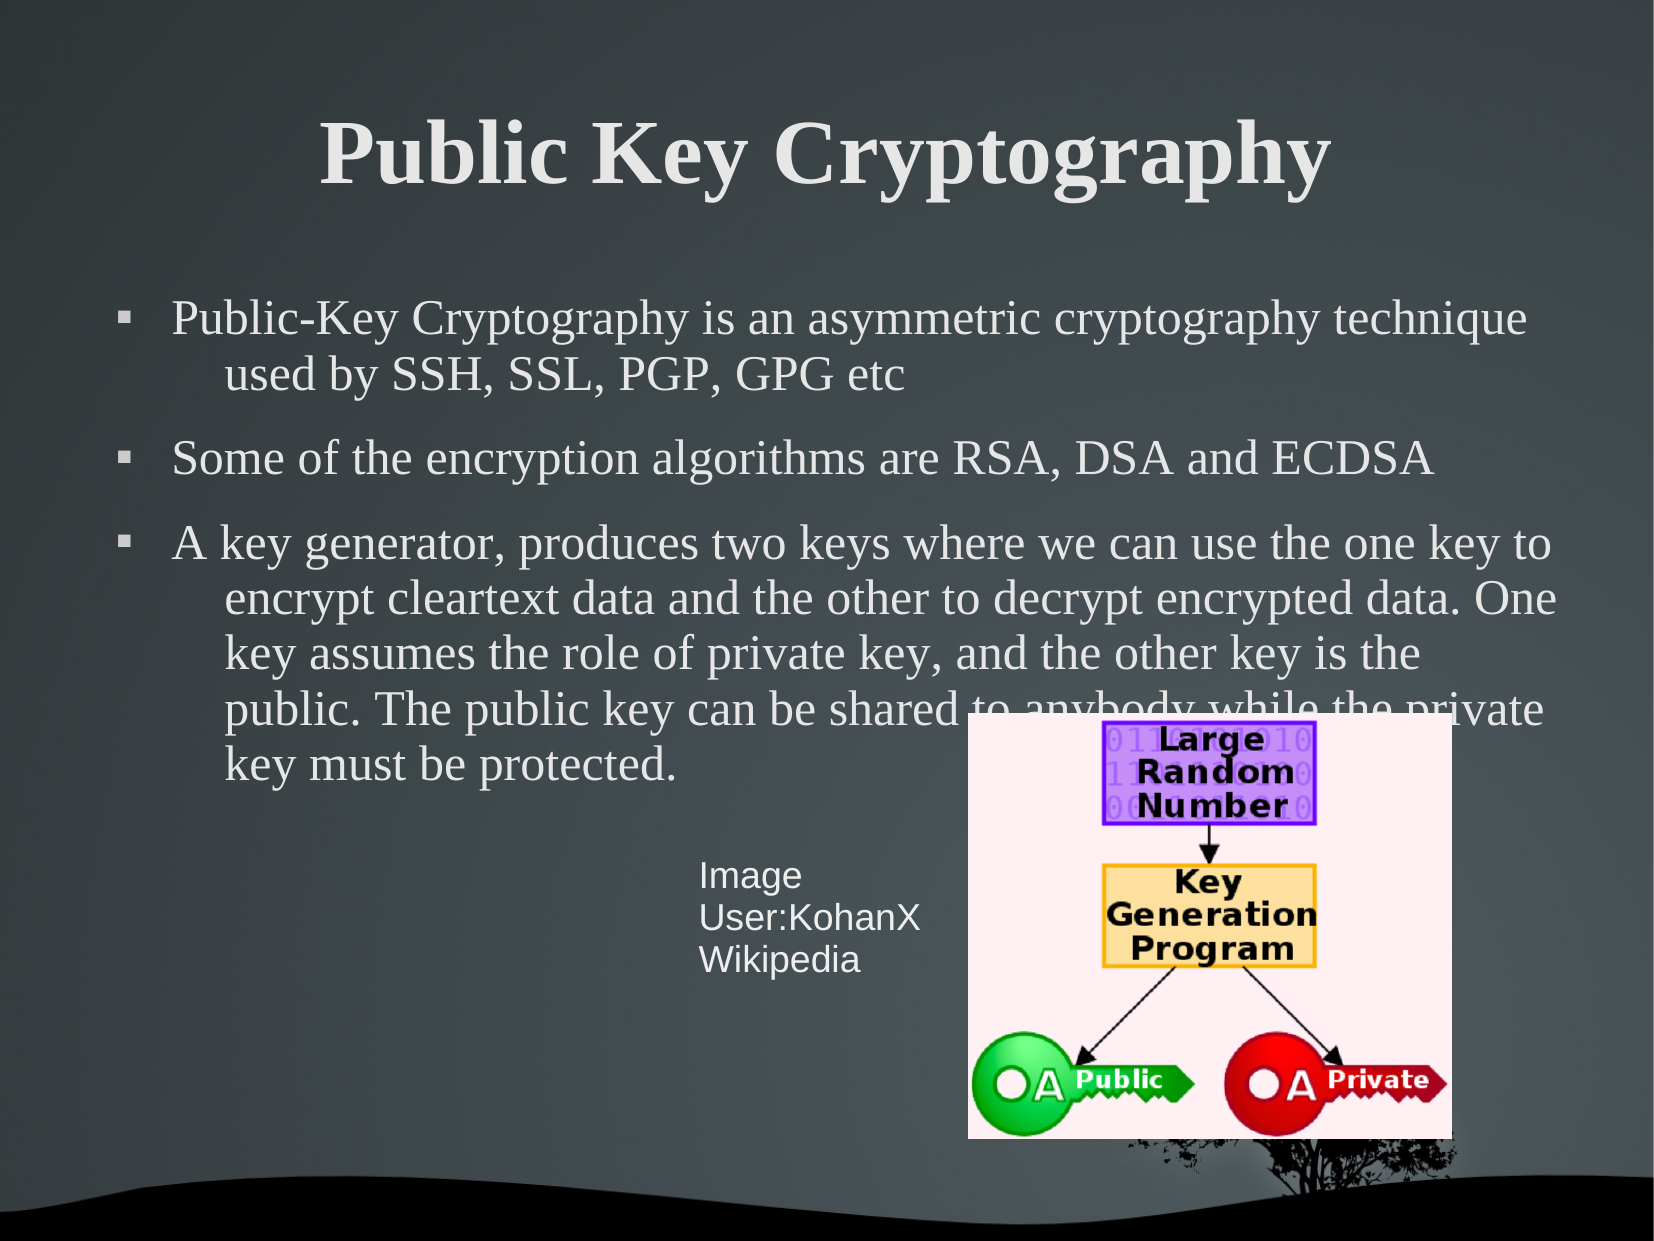

Public Key Cryptography
# Public-Key Cryptography is an asymmetric cryptography technique used by SSH, SSL, PGP, GPG etc
Some of the encryption algorithms are RSA, DSA and ECDSA
A key generator, produces two keys where we can use the one key to encrypt cleartext data and the other to decrypt encrypted data. One key assumes the role of private key, and the other key is the public. The public key can be shared to anybody while the private key must be protected.
Image
User:KohanX
Wikipedia